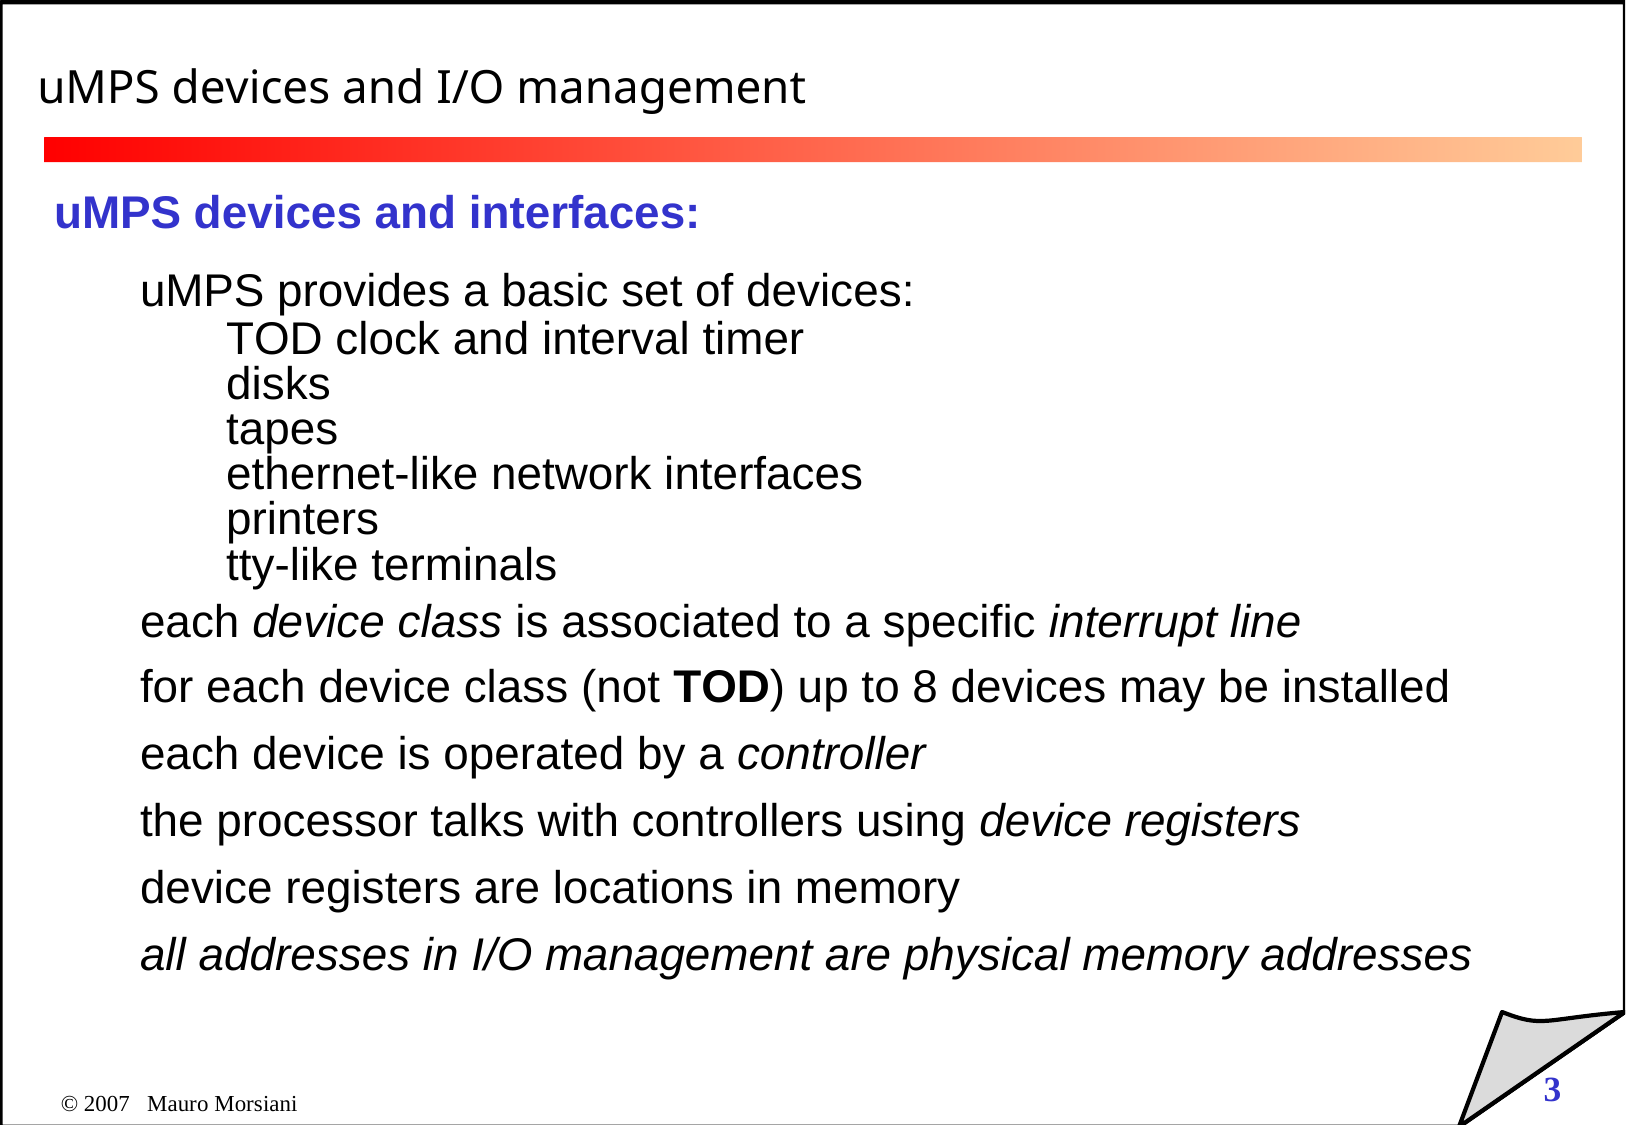

# uMPS devices and I/O management
uMPS devices and interfaces:
uMPS provides a basic set of devices:
TOD clock and interval timer
disks
tapes
ethernet-like network interfaces
printers
tty-like terminals
each device class is associated to a specific interrupt line
for each device class (not TOD) up to 8 devices may be installed
each device is operated by a controller
the processor talks with controllers using device registers
device registers are locations in memory
all addresses in I/O management are physical memory addresses